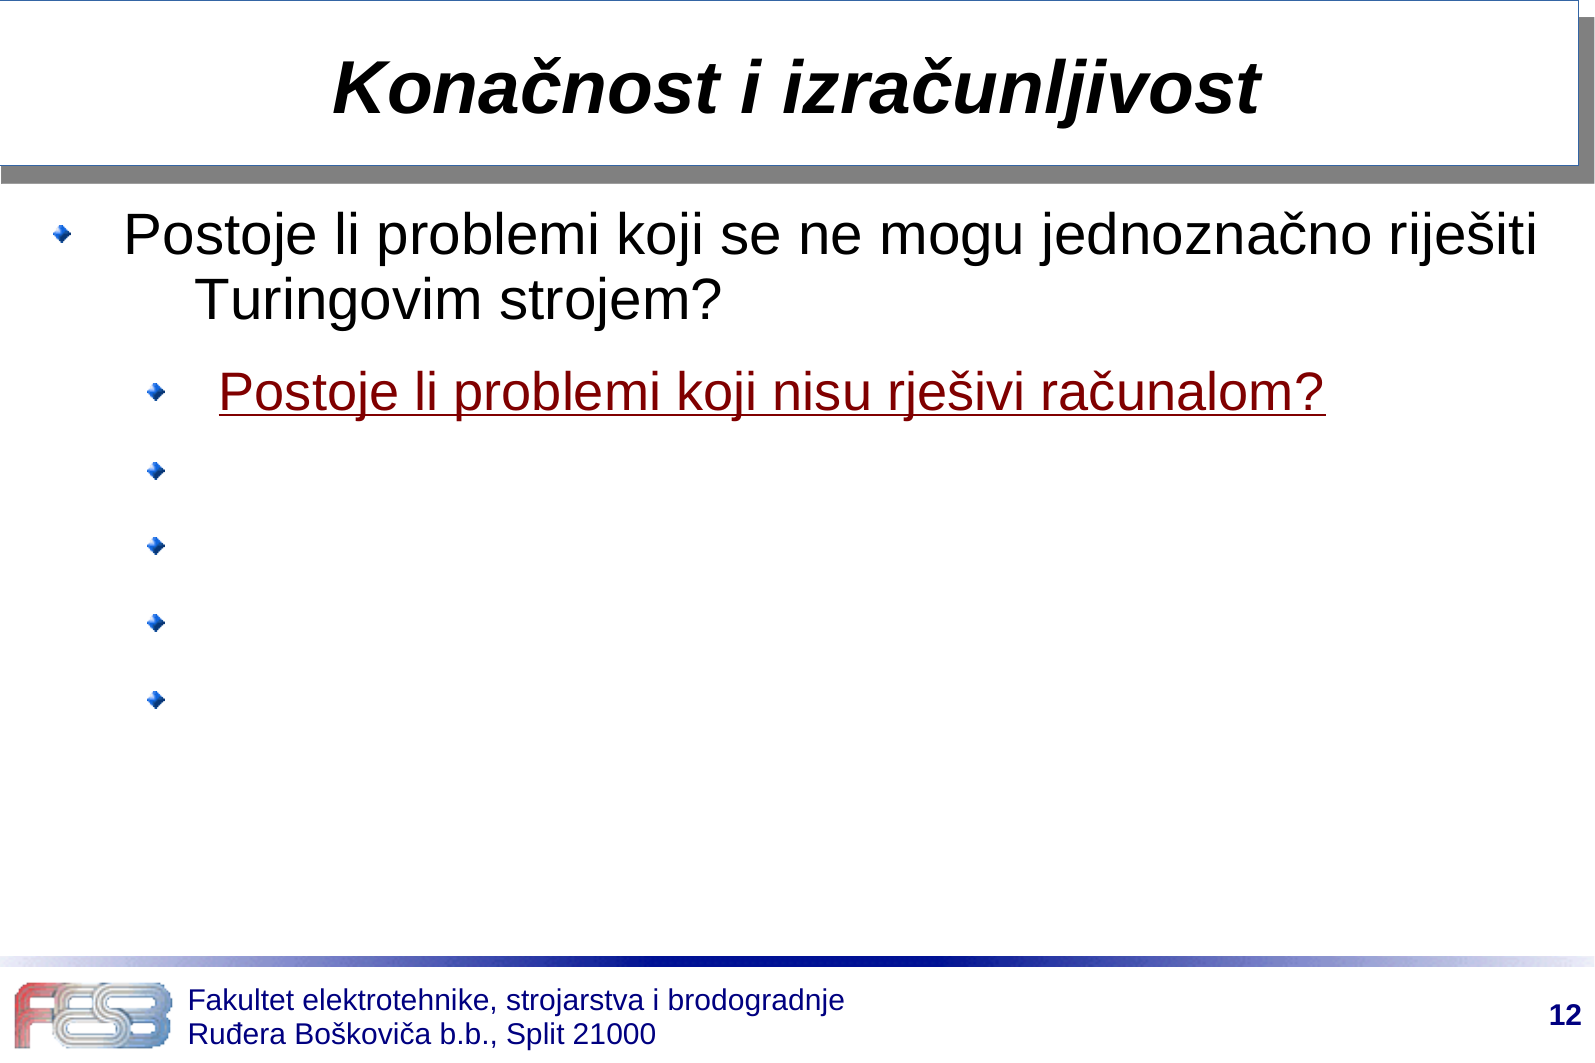

# Konačnost i izračunljivost
Postoje li problemi koji se ne mogu jednoznačno riješiti Turingovim strojem?
Postoje li problemi koji nisu rješivi računalom?